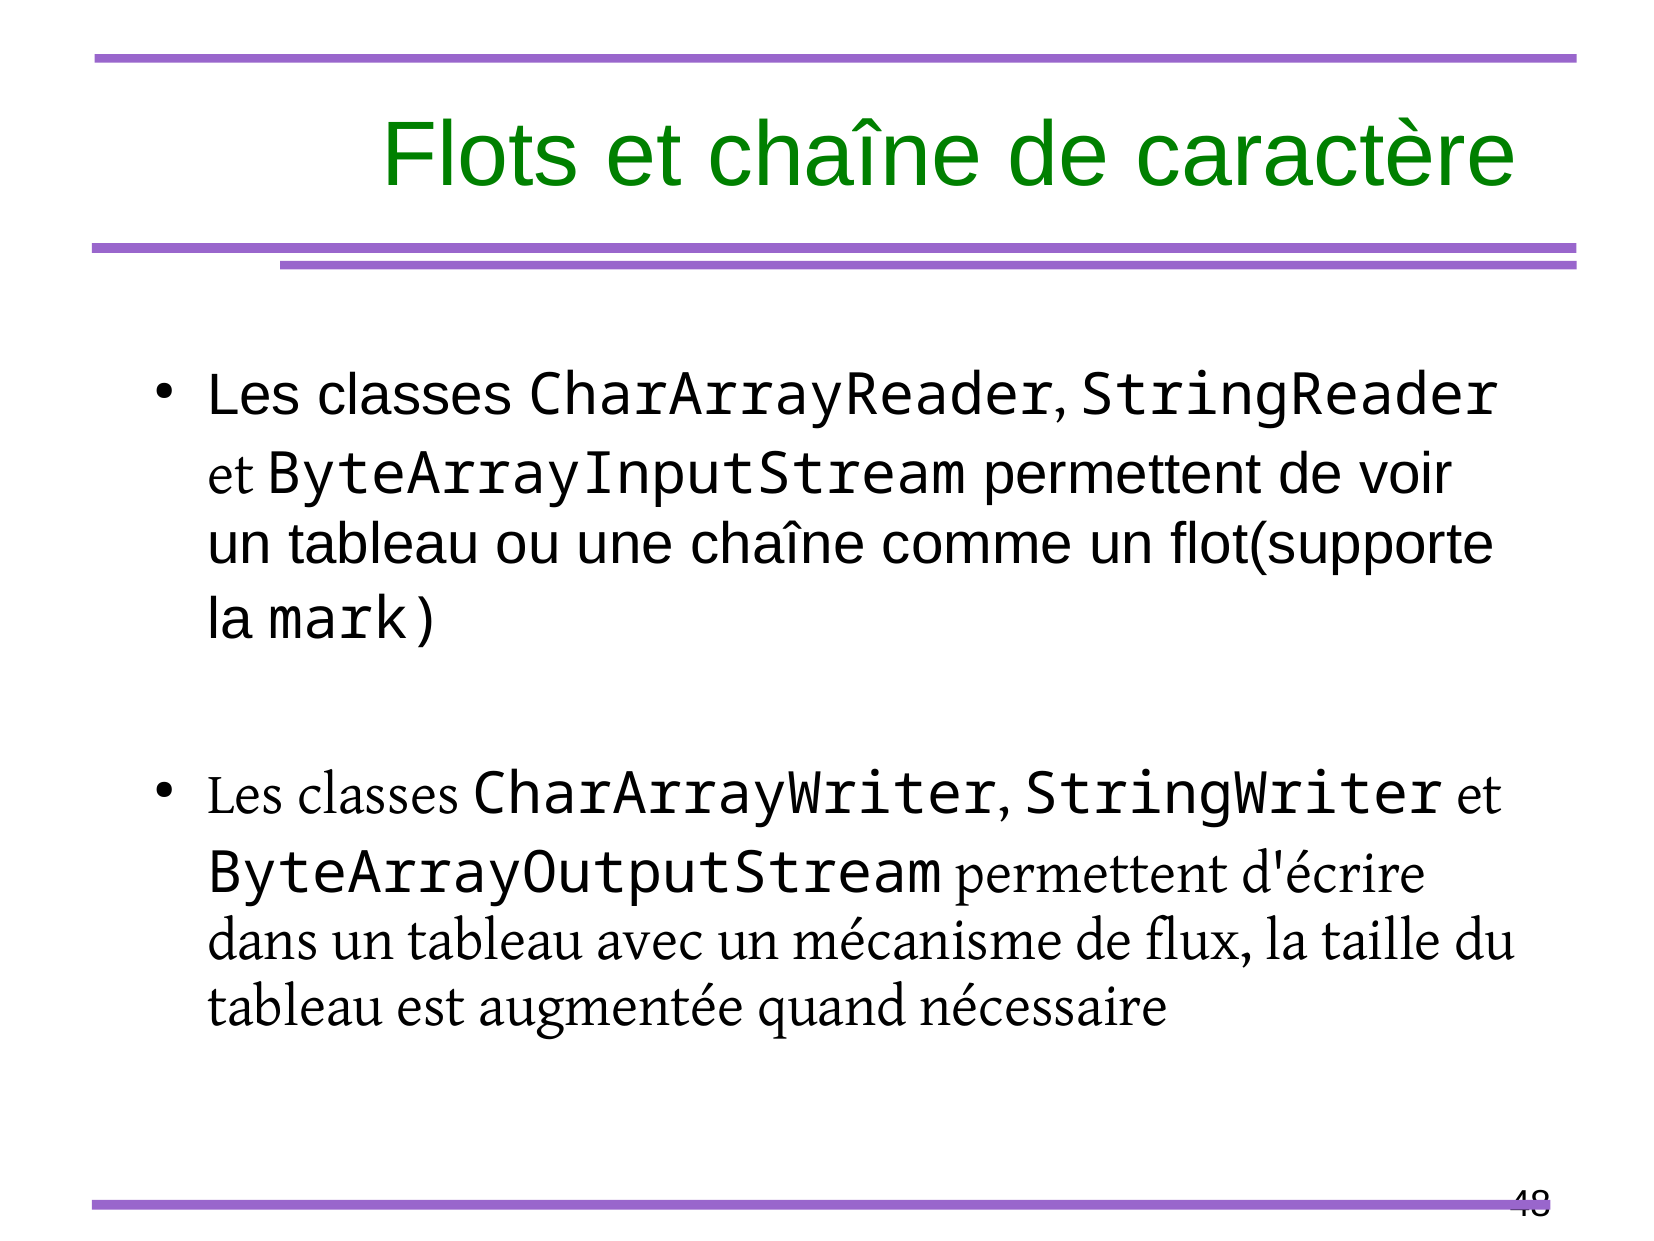

# Flots et chaîne de caractère
Les classes CharArrayReader, StringReader et ByteArrayInputStream permettent de voir un tableau ou une chaîne comme un flot(supporte
la mark)
Les classes CharArrayWriter, StringWriter et ByteArrayOutputStream permettent d'écrire dans un tableau avec un mécanisme de flux, la taille du tableau est augmentée quand nécessaire